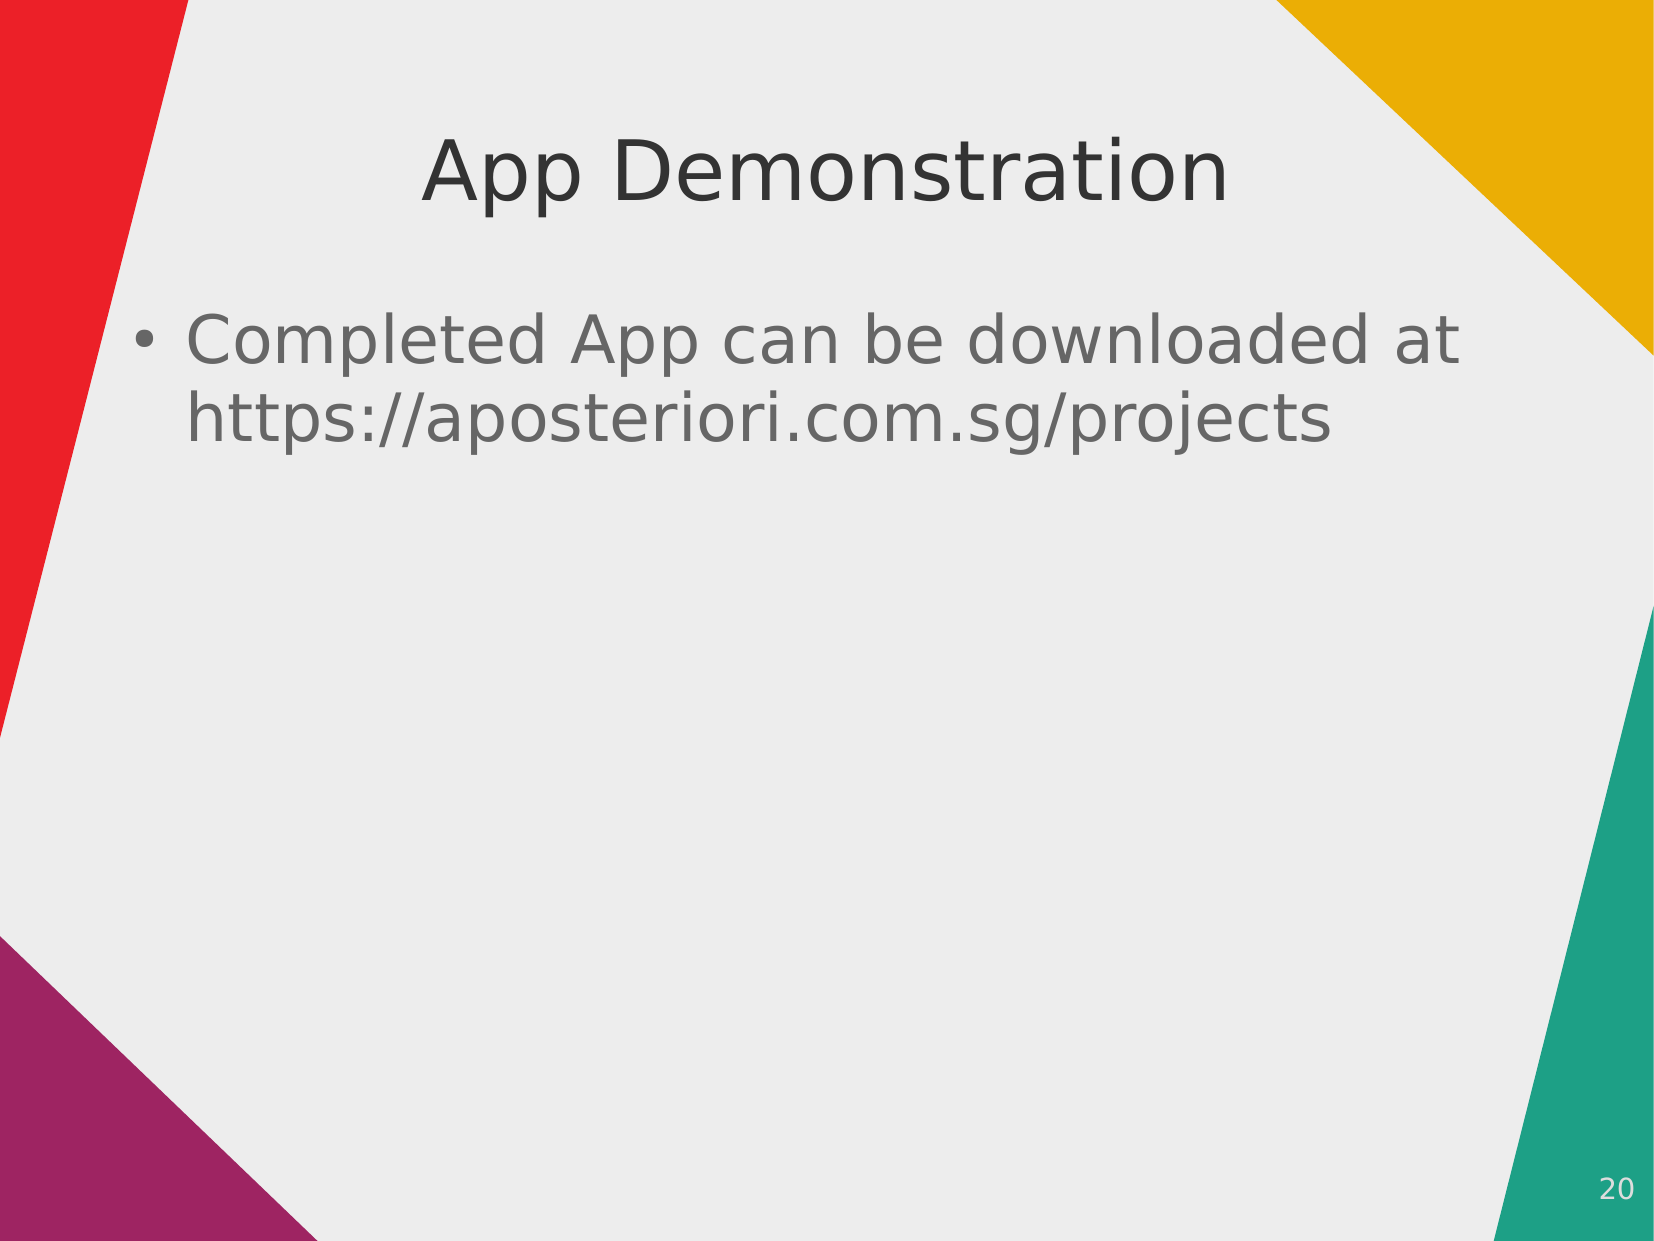

# App Demonstration
Completed App can be downloaded at https://aposteriori.com.sg/projects
20